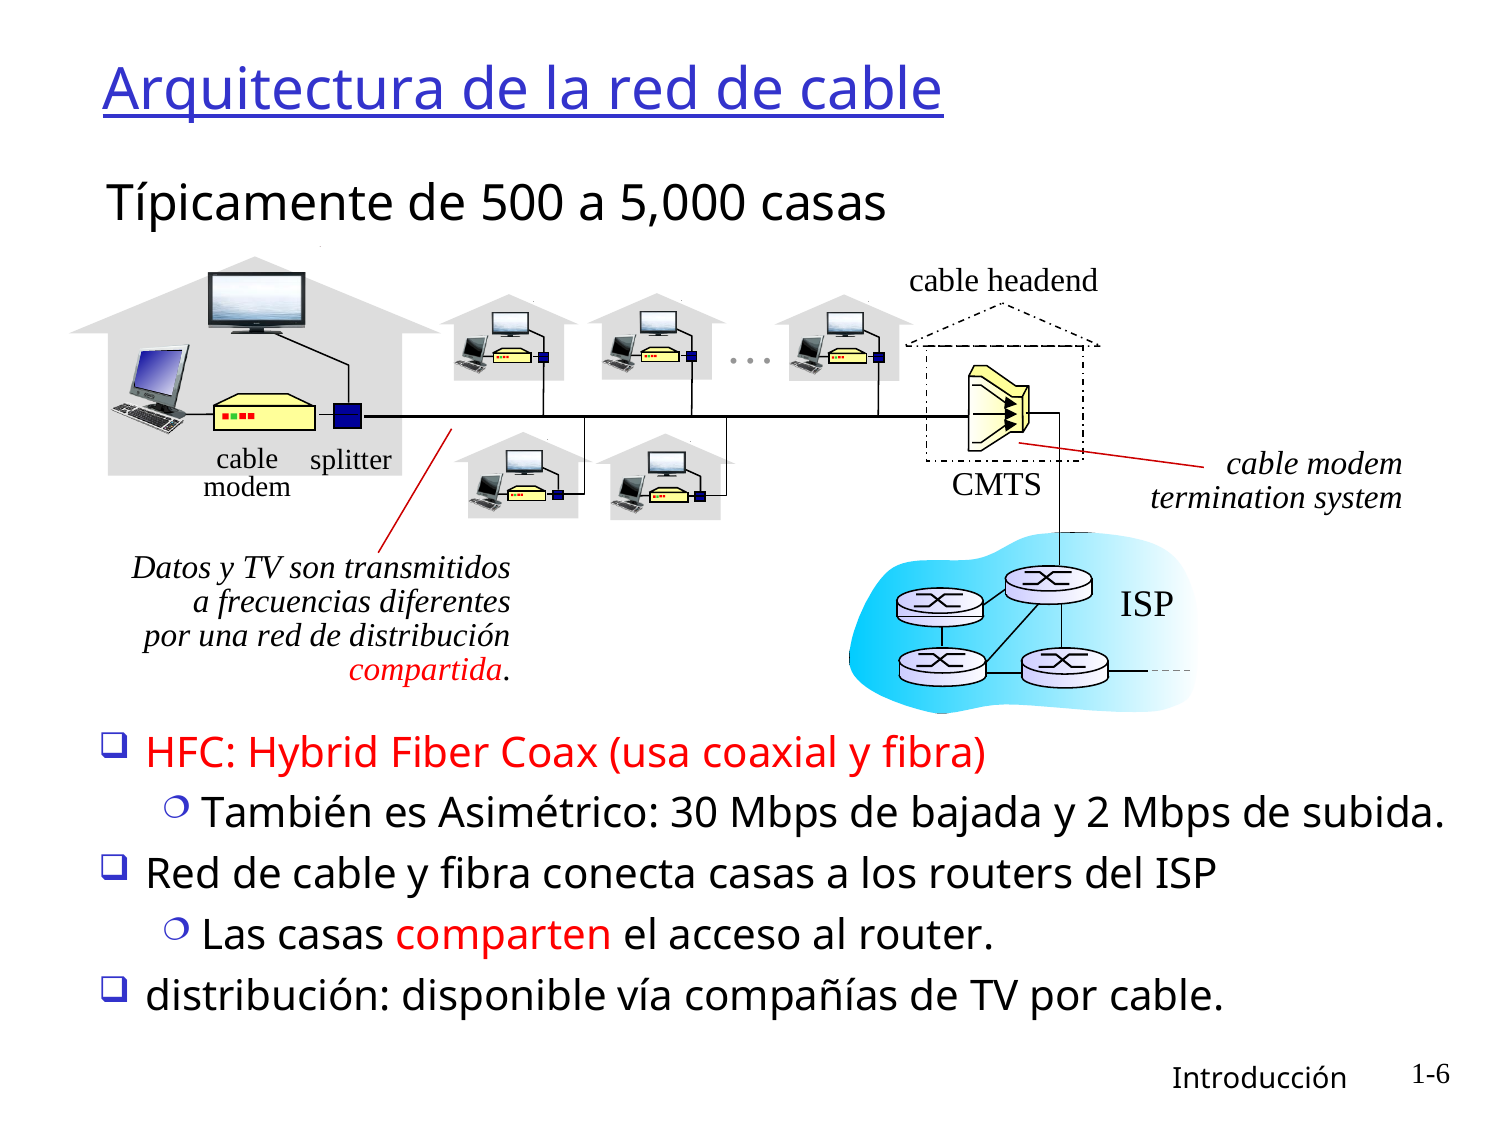

# Arquitectura de la red de cable
Típicamente de 500 a 5,000 casas
cable headend
…
Datos y TV son transmitidos
a frecuencias diferentes
por una red de distribución
compartida.
cable
modem
splitter
cable modem
termination system
CMTS
ISP
HFC: Hybrid Fiber Coax (usa coaxial y fibra)
También es Asimétrico: 30 Mbps de bajada y 2 Mbps de subida.
Red de cable y fibra conecta casas a los routers del ISP
Las casas comparten el acceso al router.
distribución: disponible vía compañías de TV por cable.
ELO322
Introducción
6